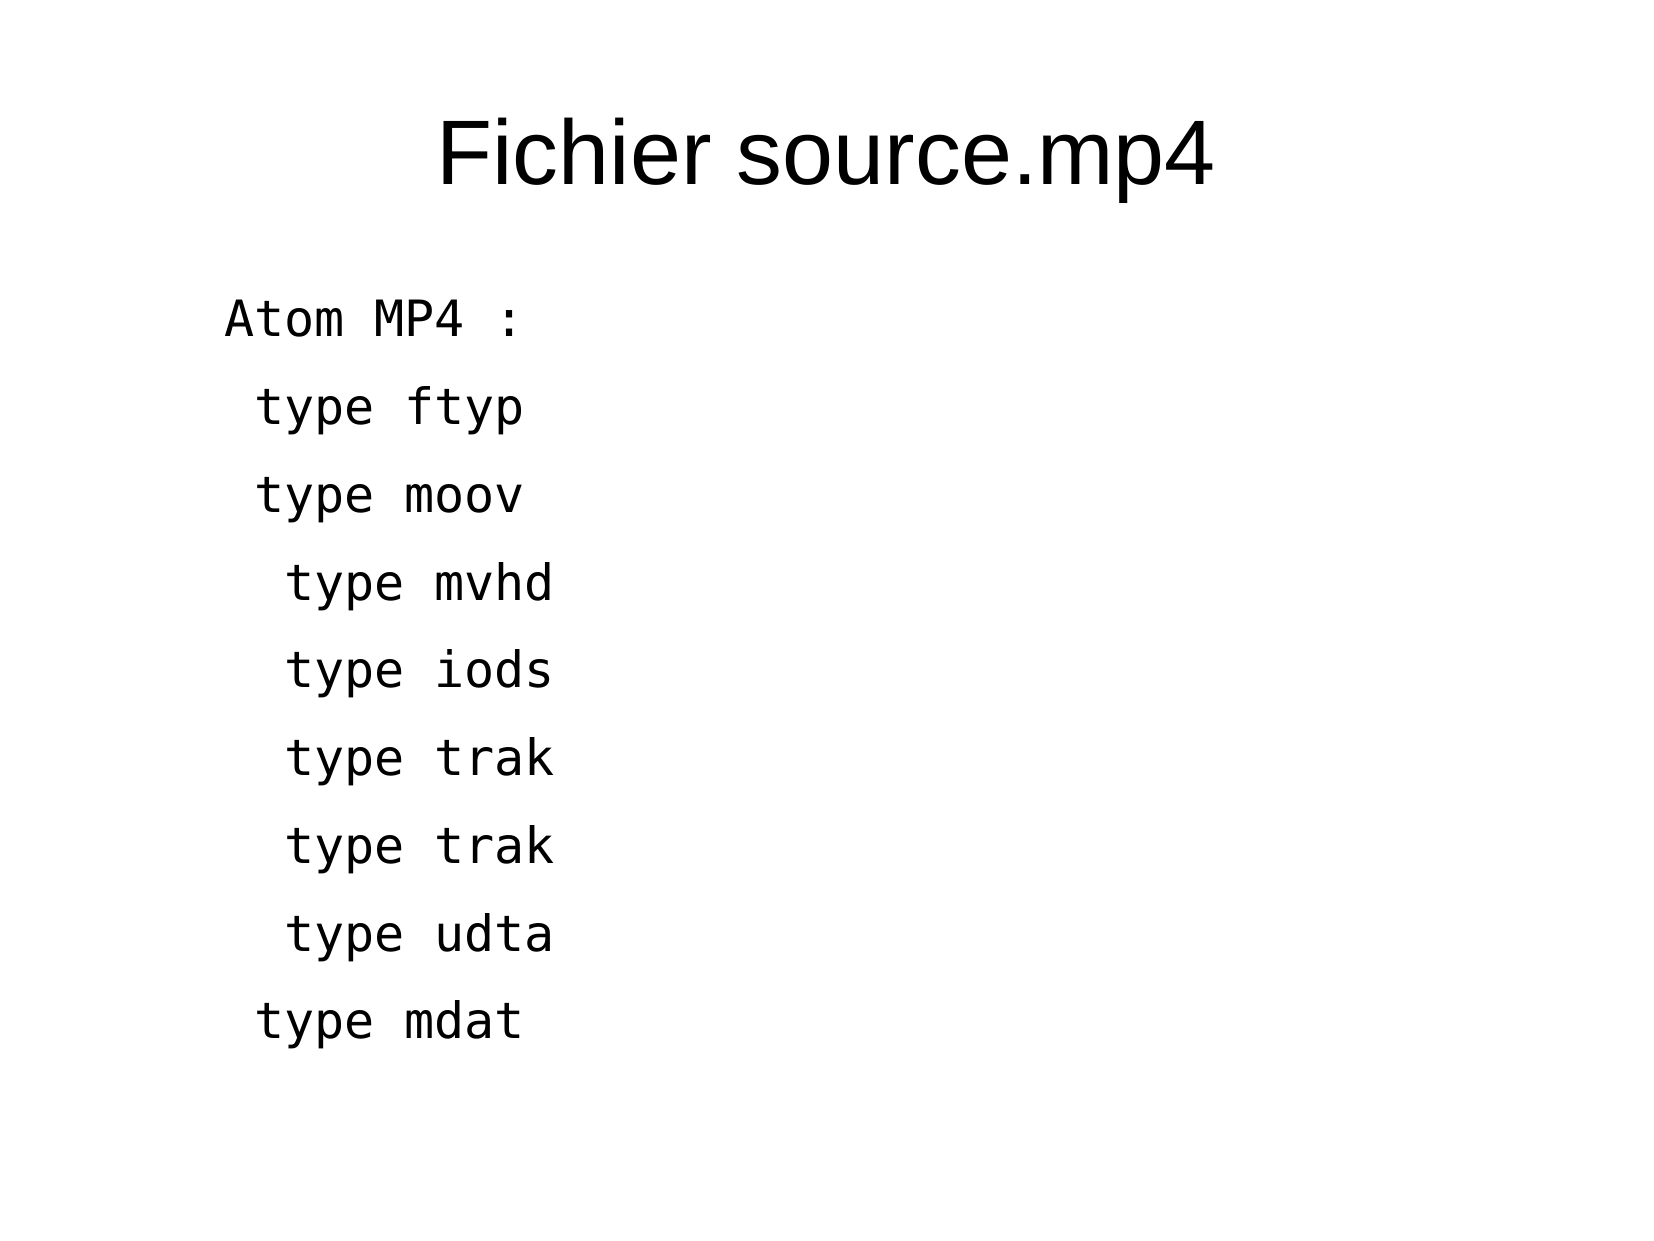

# Fichier source.mp4
Atom MP4 :
 type ftyp
 type moov
 type mvhd
 type iods
 type trak
 type trak
 type udta
 type mdat